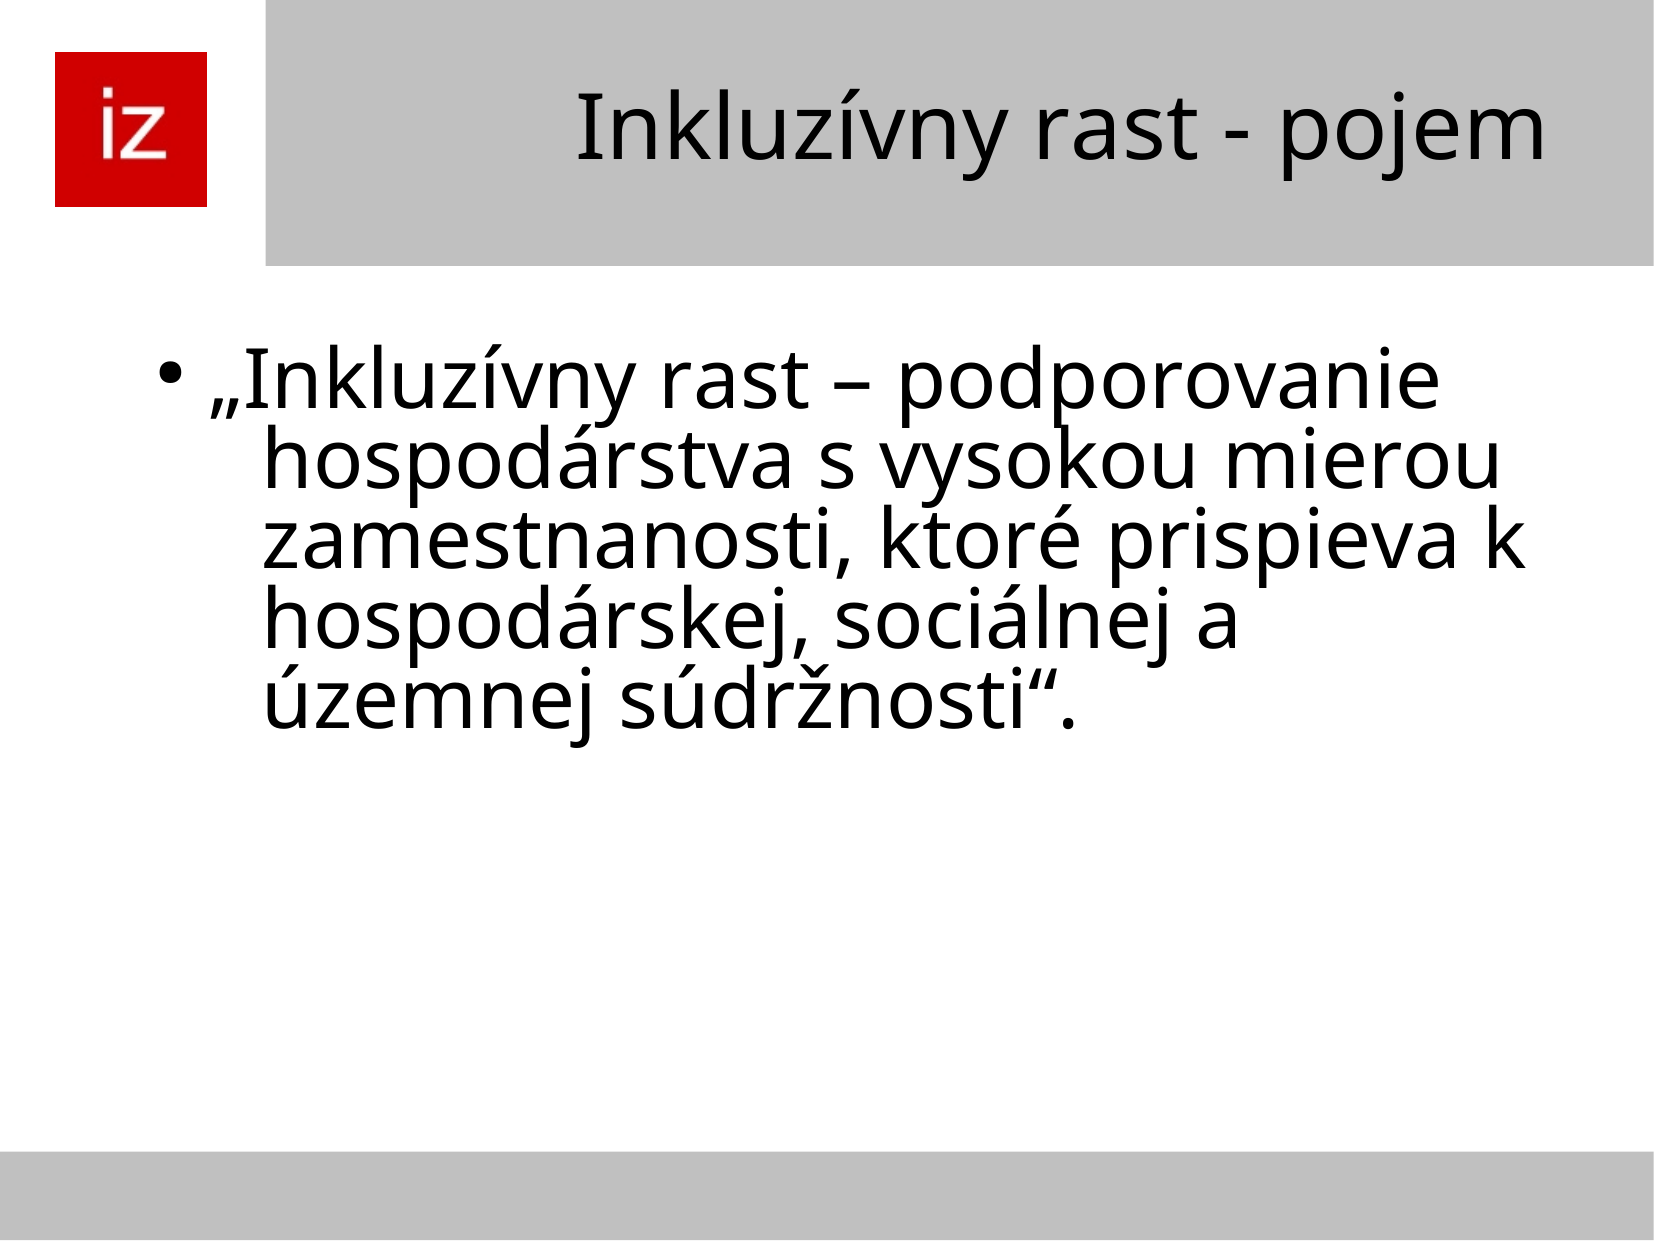

# Inkluzívny rast - pojem
„Inkluzívny rast – podporovanie hospodárstva s vysokou mierou zamestnanosti, ktoré prispieva k hospodárskej, sociálnej a územnej súdržnosti“.